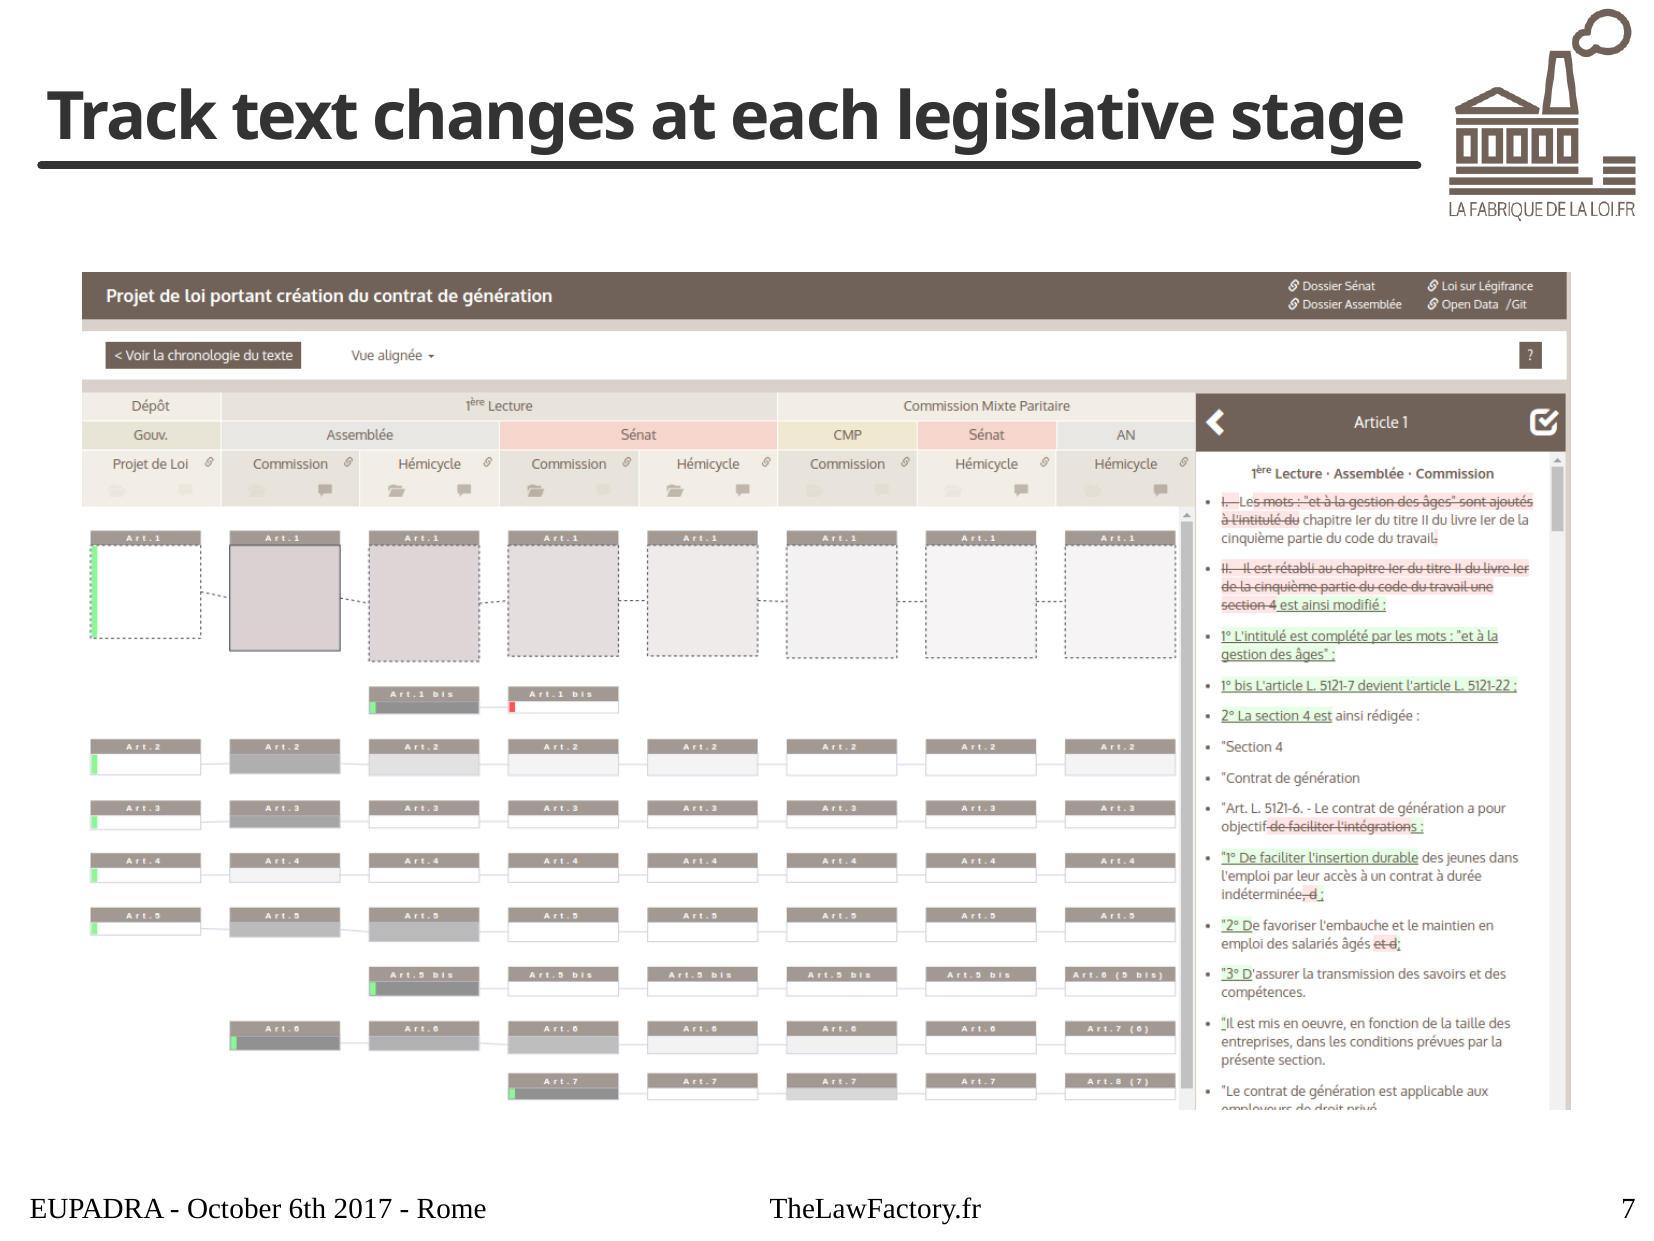

# Track text changes at each legislative stage
EUPADRA - October 6th 2017 - Rome
TheLawFactory.fr
7